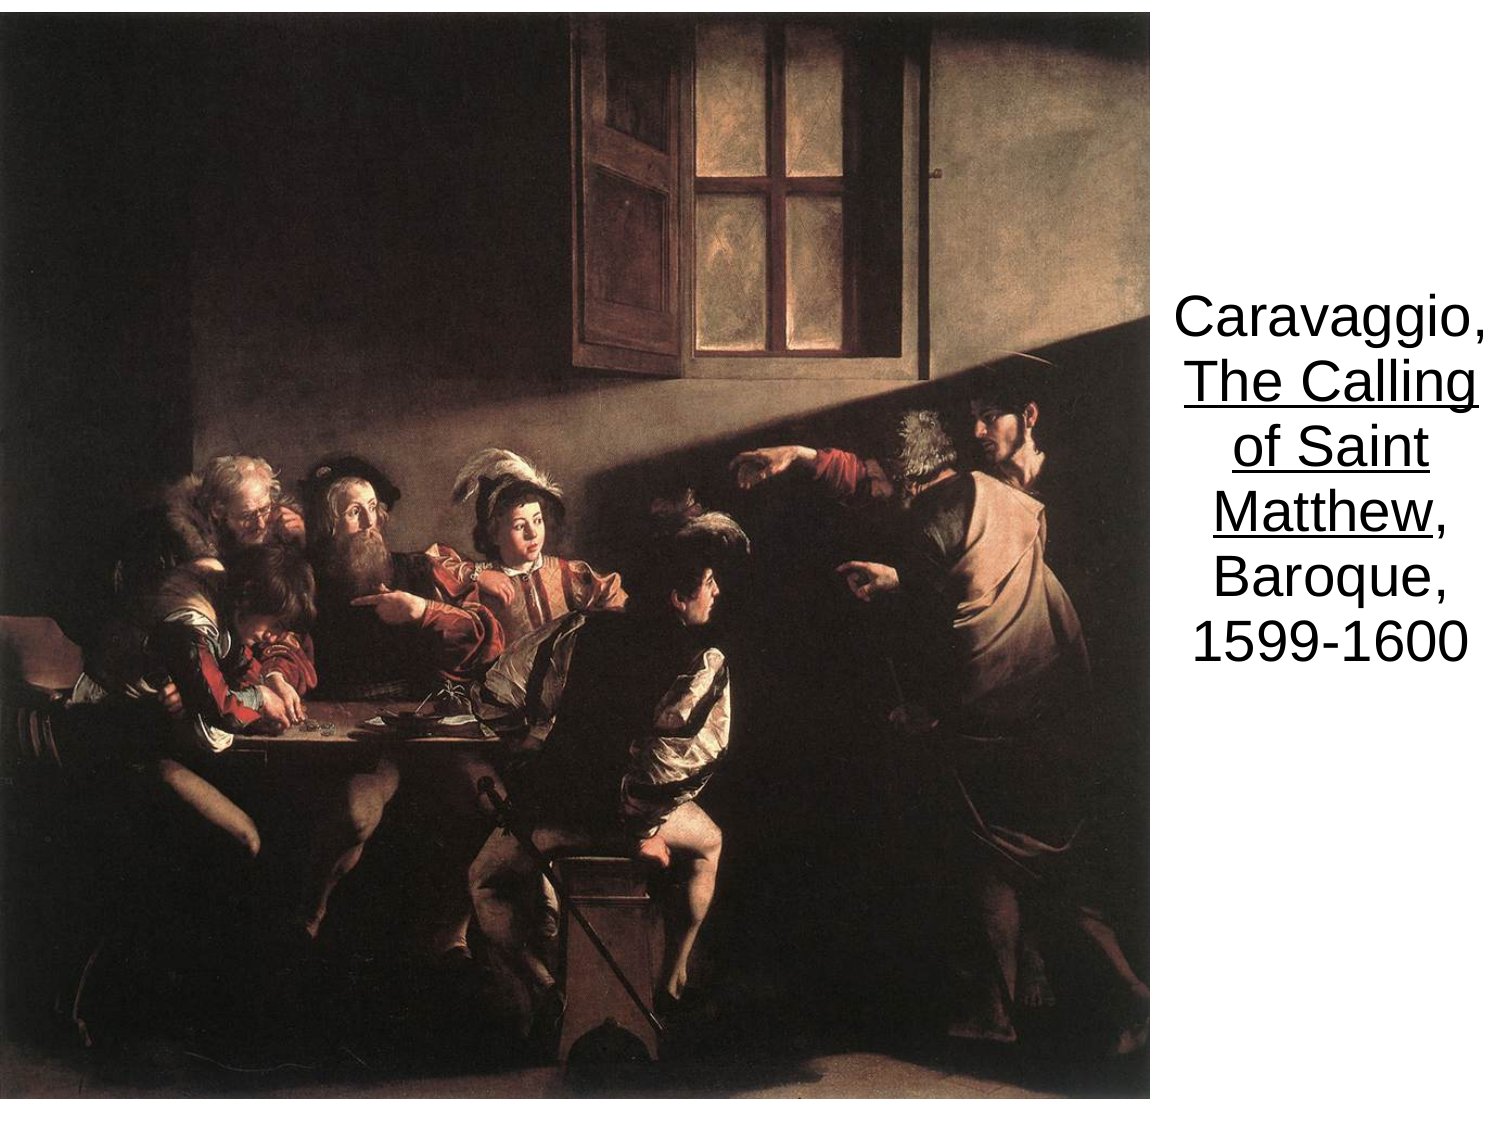

# Caravaggio, The Calling of Saint Matthew, Baroque, 1599-1600